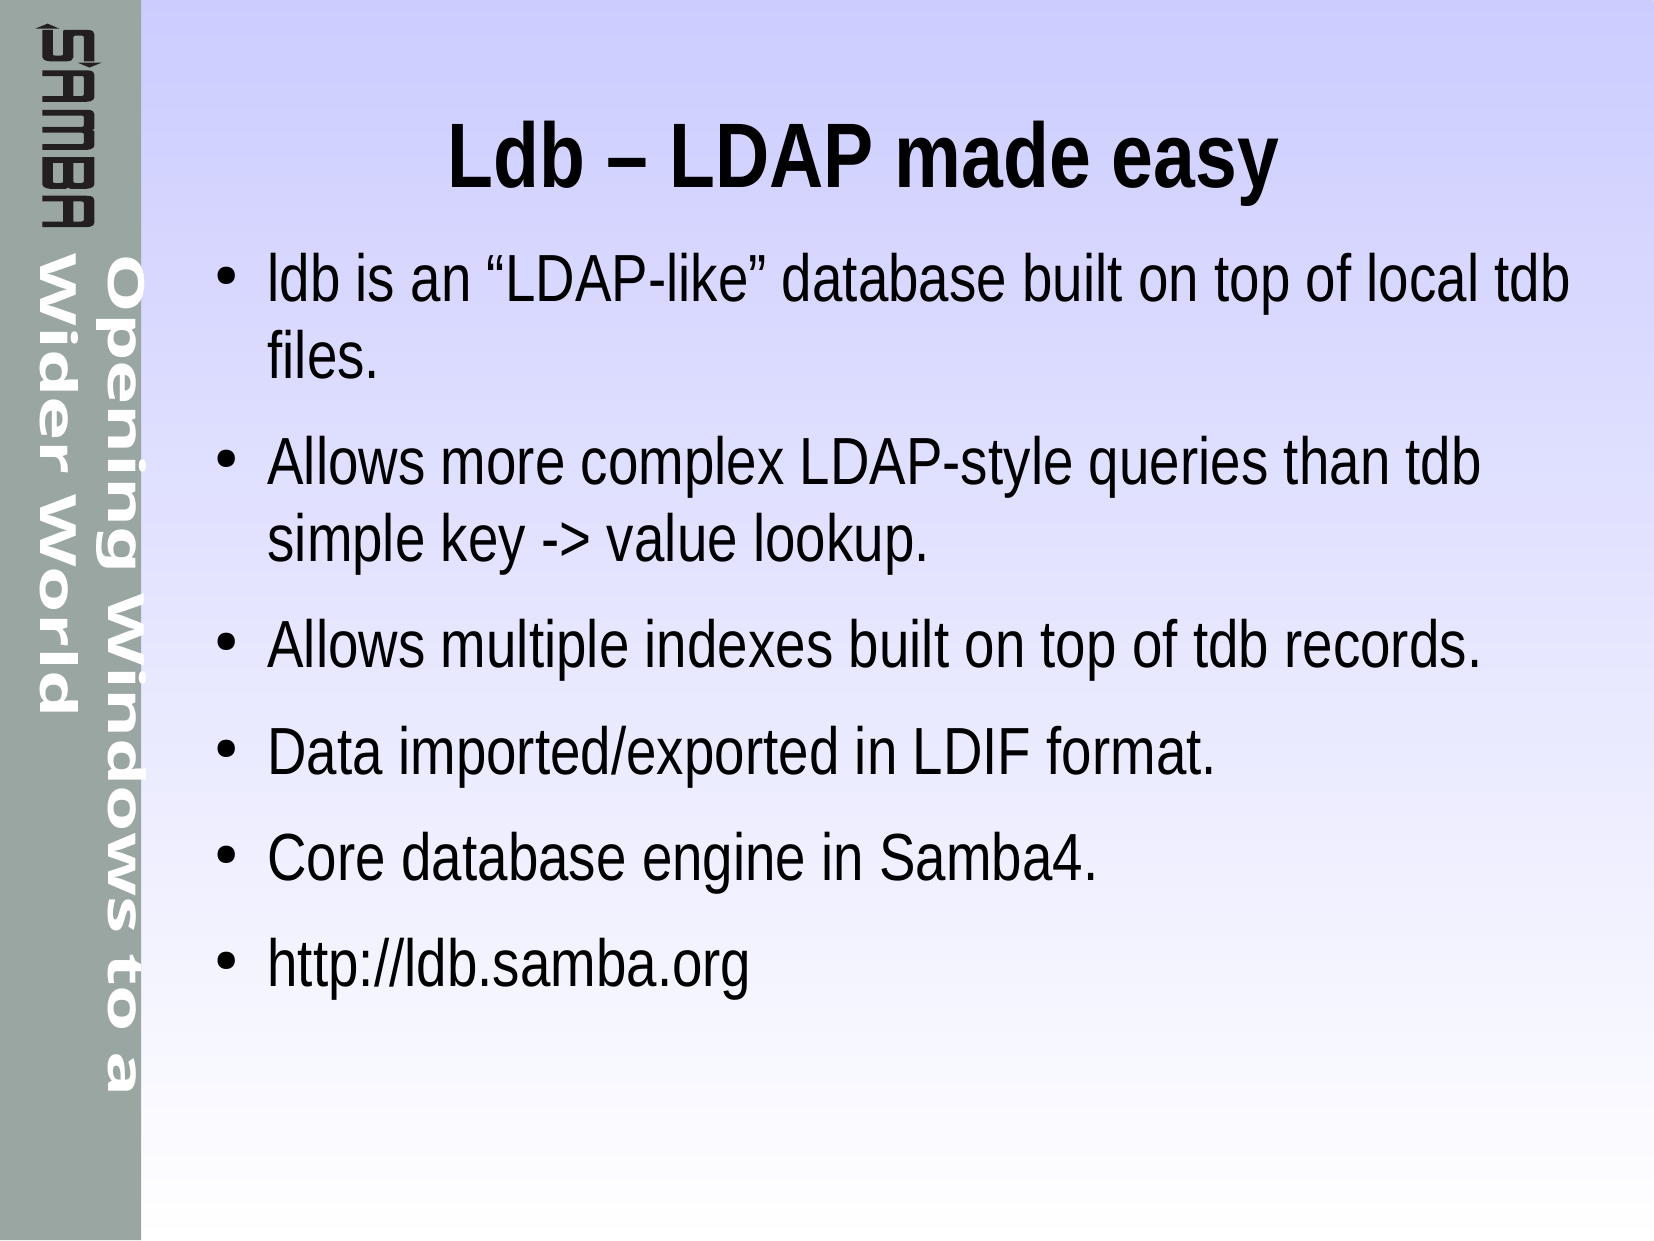

# Ldb – LDAP made easy
ldb is an “LDAP-like” database built on top of local tdb files.
Allows more complex LDAP-style queries than tdb simple key -> value lookup.
Allows multiple indexes built on top of tdb records.
Data imported/exported in LDIF format.
Core database engine in Samba4.
http://ldb.samba.org